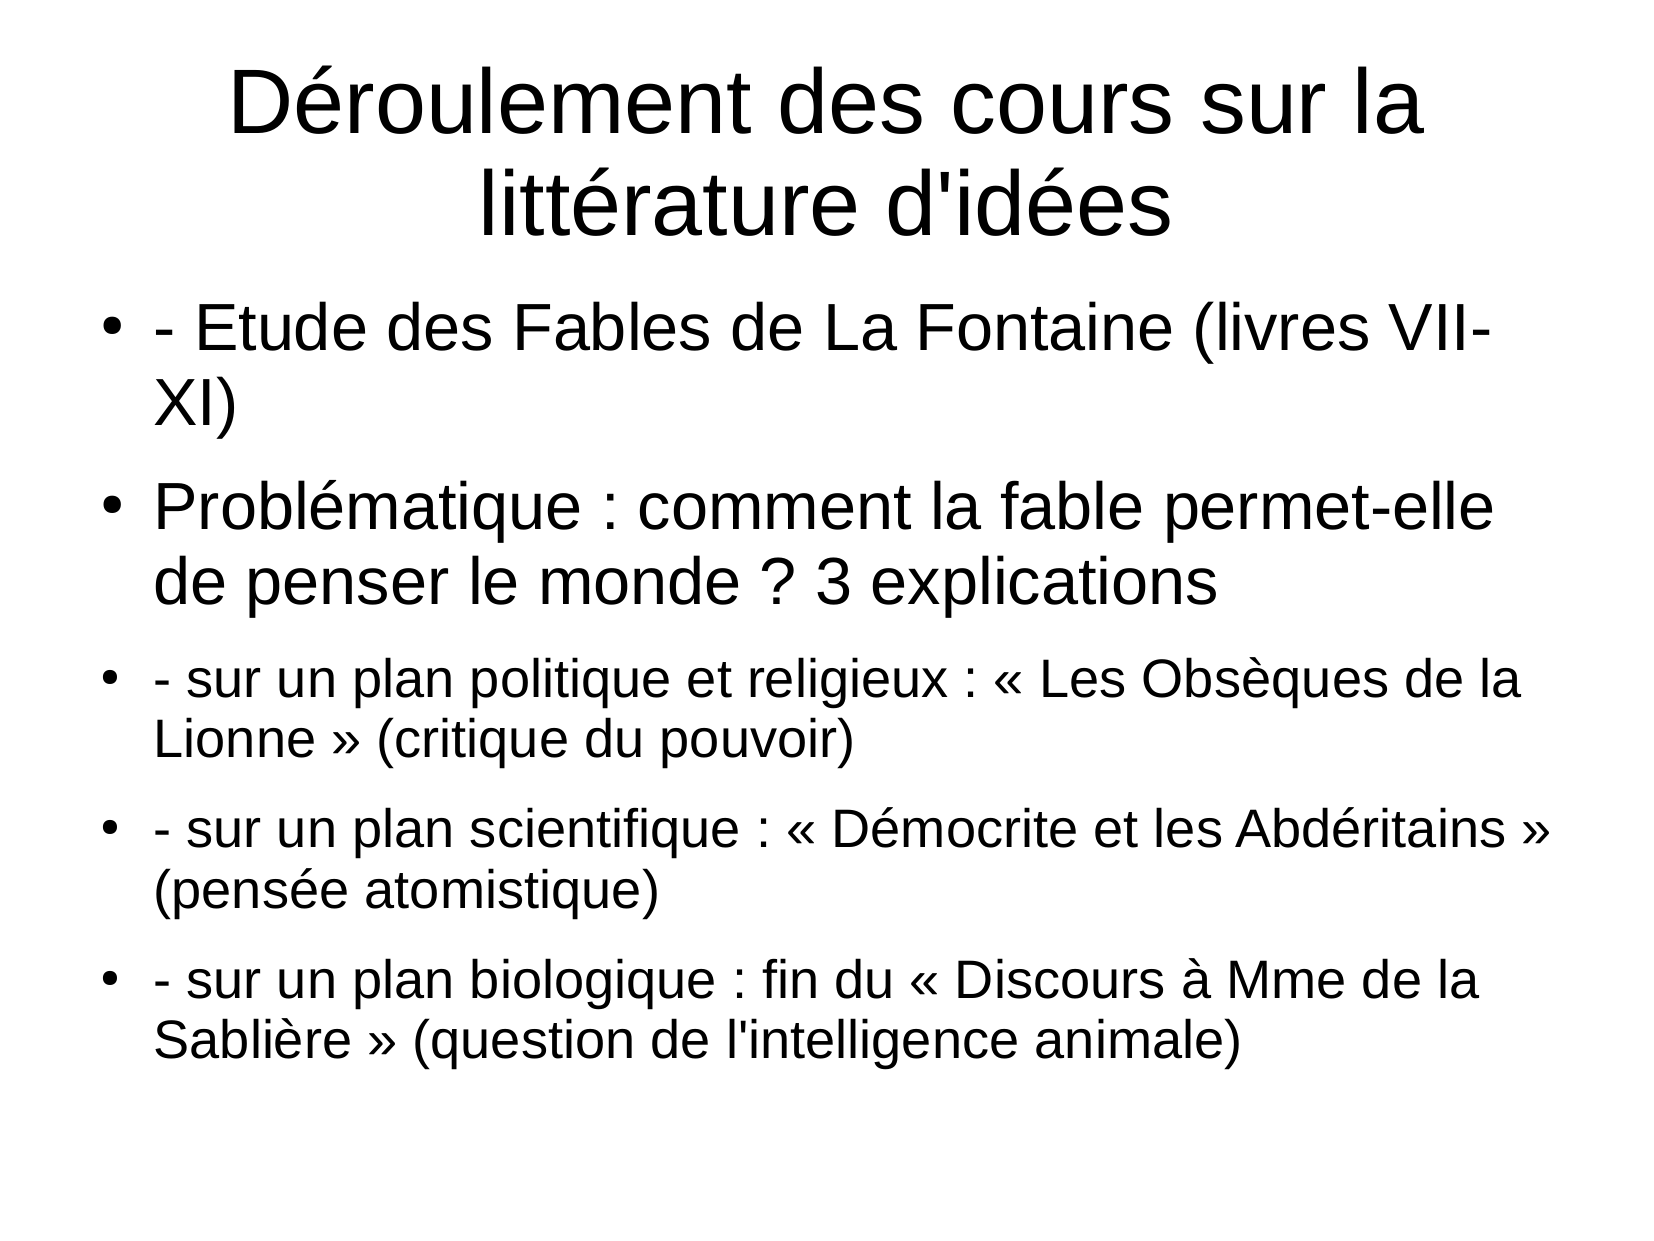

# Déroulement des cours sur la littérature d'idées
- Etude des Fables de La Fontaine (livres VII-XI)
Problématique : comment la fable permet-elle de penser le monde ? 3 explications
- sur un plan politique et religieux : « Les Obsèques de la Lionne » (critique du pouvoir)
- sur un plan scientifique : « Démocrite et les Abdéritains » (pensée atomistique)
- sur un plan biologique : fin du « Discours à Mme de la Sablière » (question de l'intelligence animale)